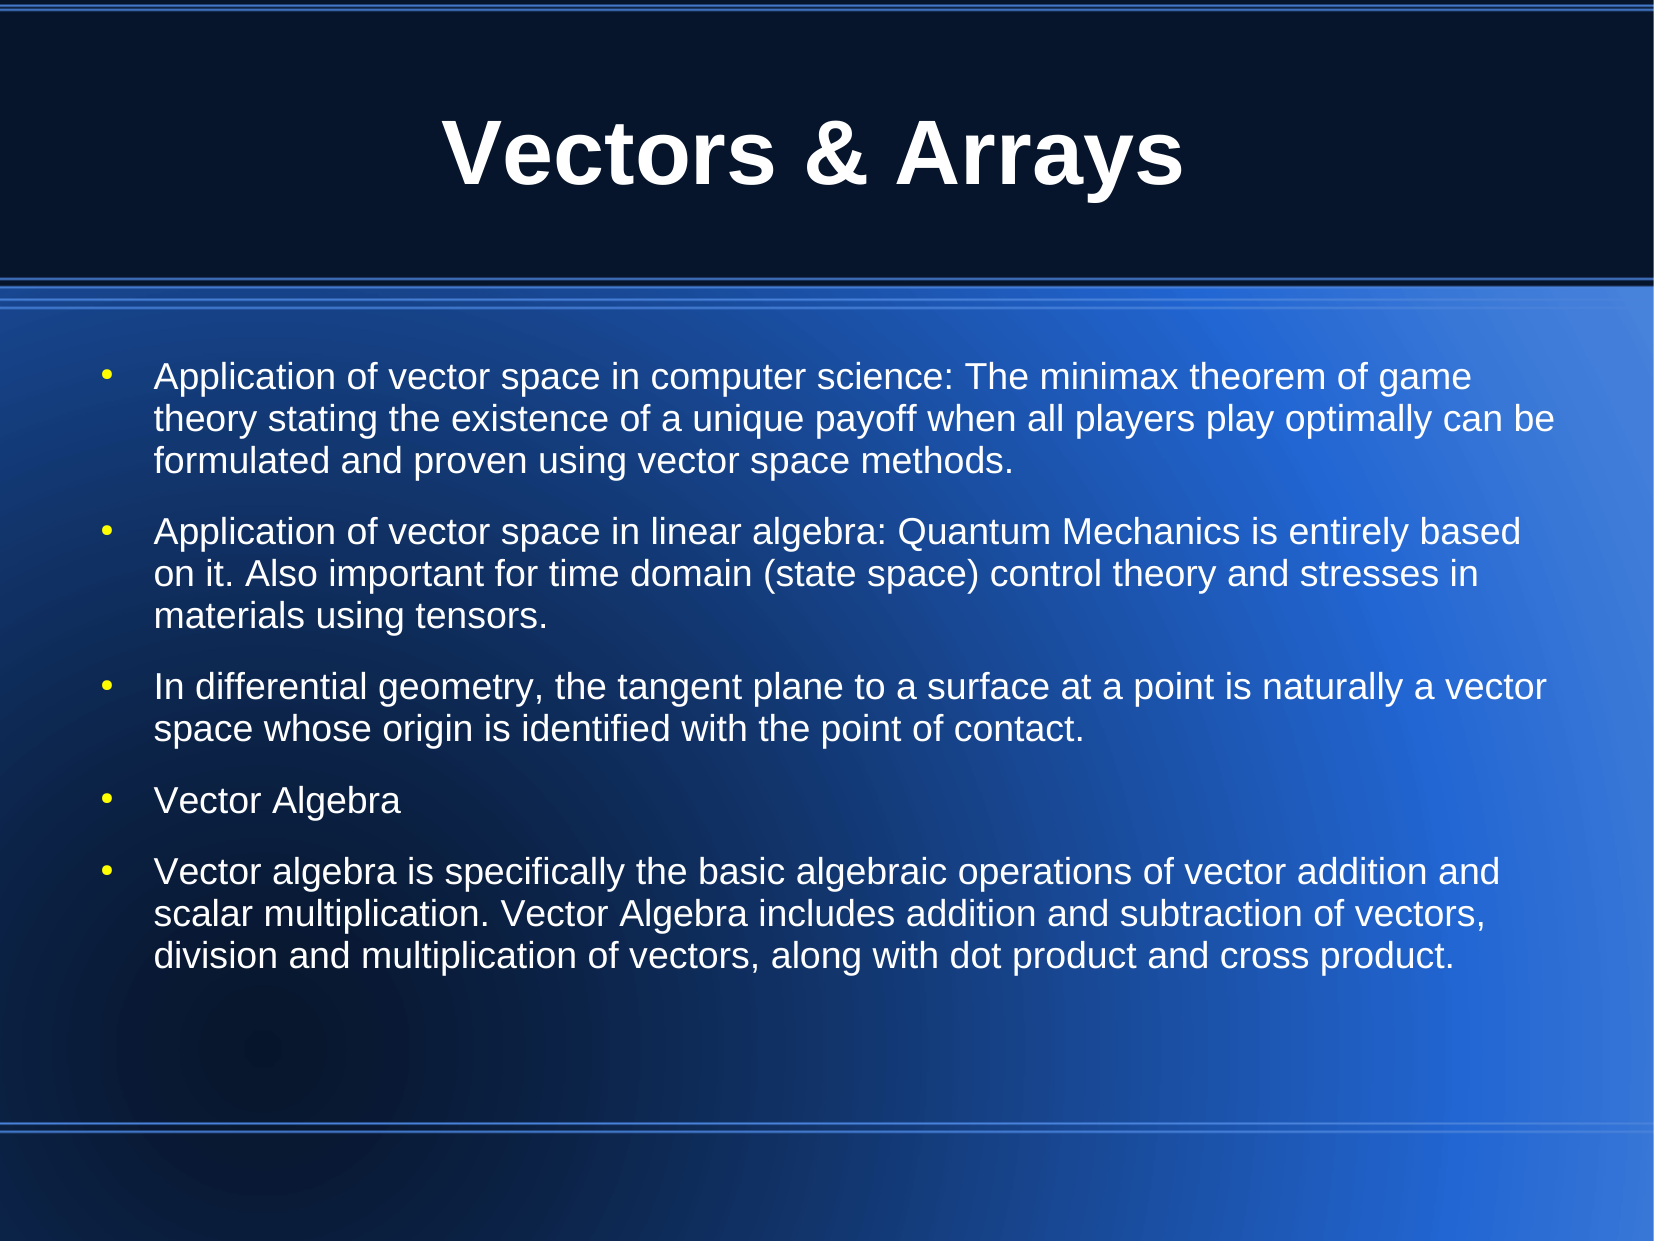

# Vectors & Arrays
Application of vector space in computer science: The minimax theorem of game theory stating the existence of a unique payoff when all players play optimally can be formulated and proven using vector space methods.
Application of vector space in linear algebra: Quantum Mechanics is entirely based on it. Also important for time domain (state space) control theory and stresses in materials using tensors.
In differential geometry, the tangent plane to a surface at a point is naturally a vector space whose origin is identified with the point of contact.
Vector Algebra
Vector algebra is specifically the basic algebraic operations of vector addition and scalar multiplication. Vector Algebra includes addition and subtraction of vectors, division and multiplication of vectors, along with dot product and cross product.